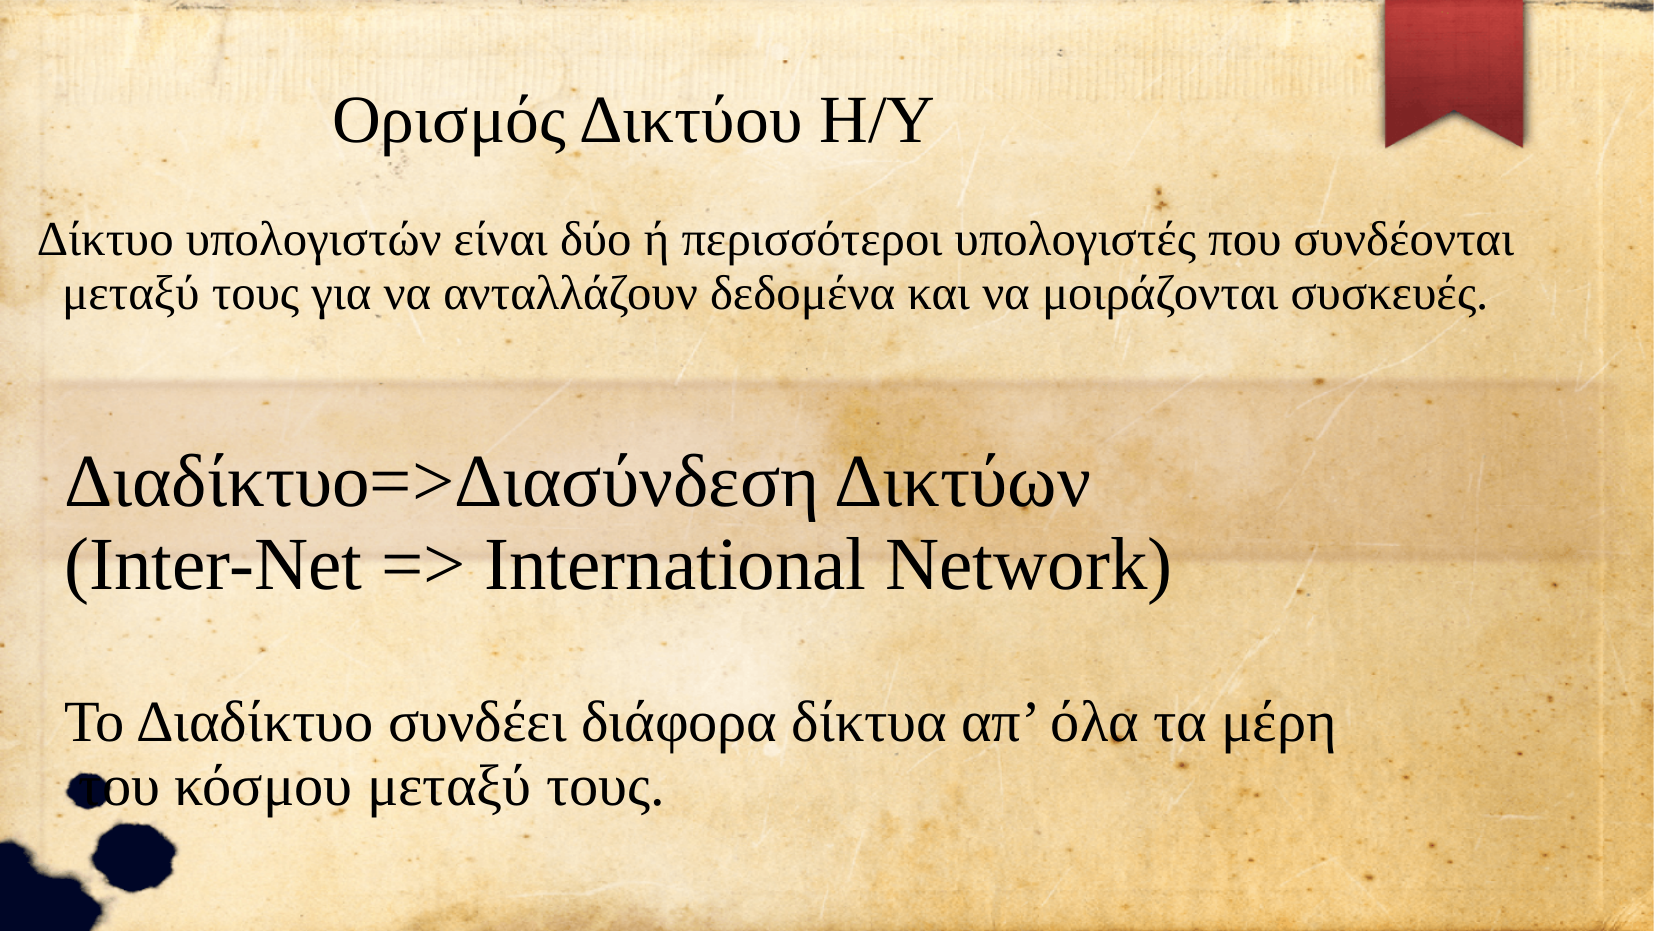

Ορισμός Δικτύου Η/Υ
# Δίκτυο υπολογιστών είναι δύο ή περισσότεροι υπολογιστές που συνδέονται μεταξύ τους για να ανταλλάζουν δεδομένα και να μοιράζονται συσκευές.
Διαδίκτυο=>Διασύνδεση Δικτύων
(Inter-Νet => International Network)
Το Διαδίκτυο συνδέει διάφορα δίκτυα απ’ όλα τα μέρη
 του κόσμου μεταξύ τους.